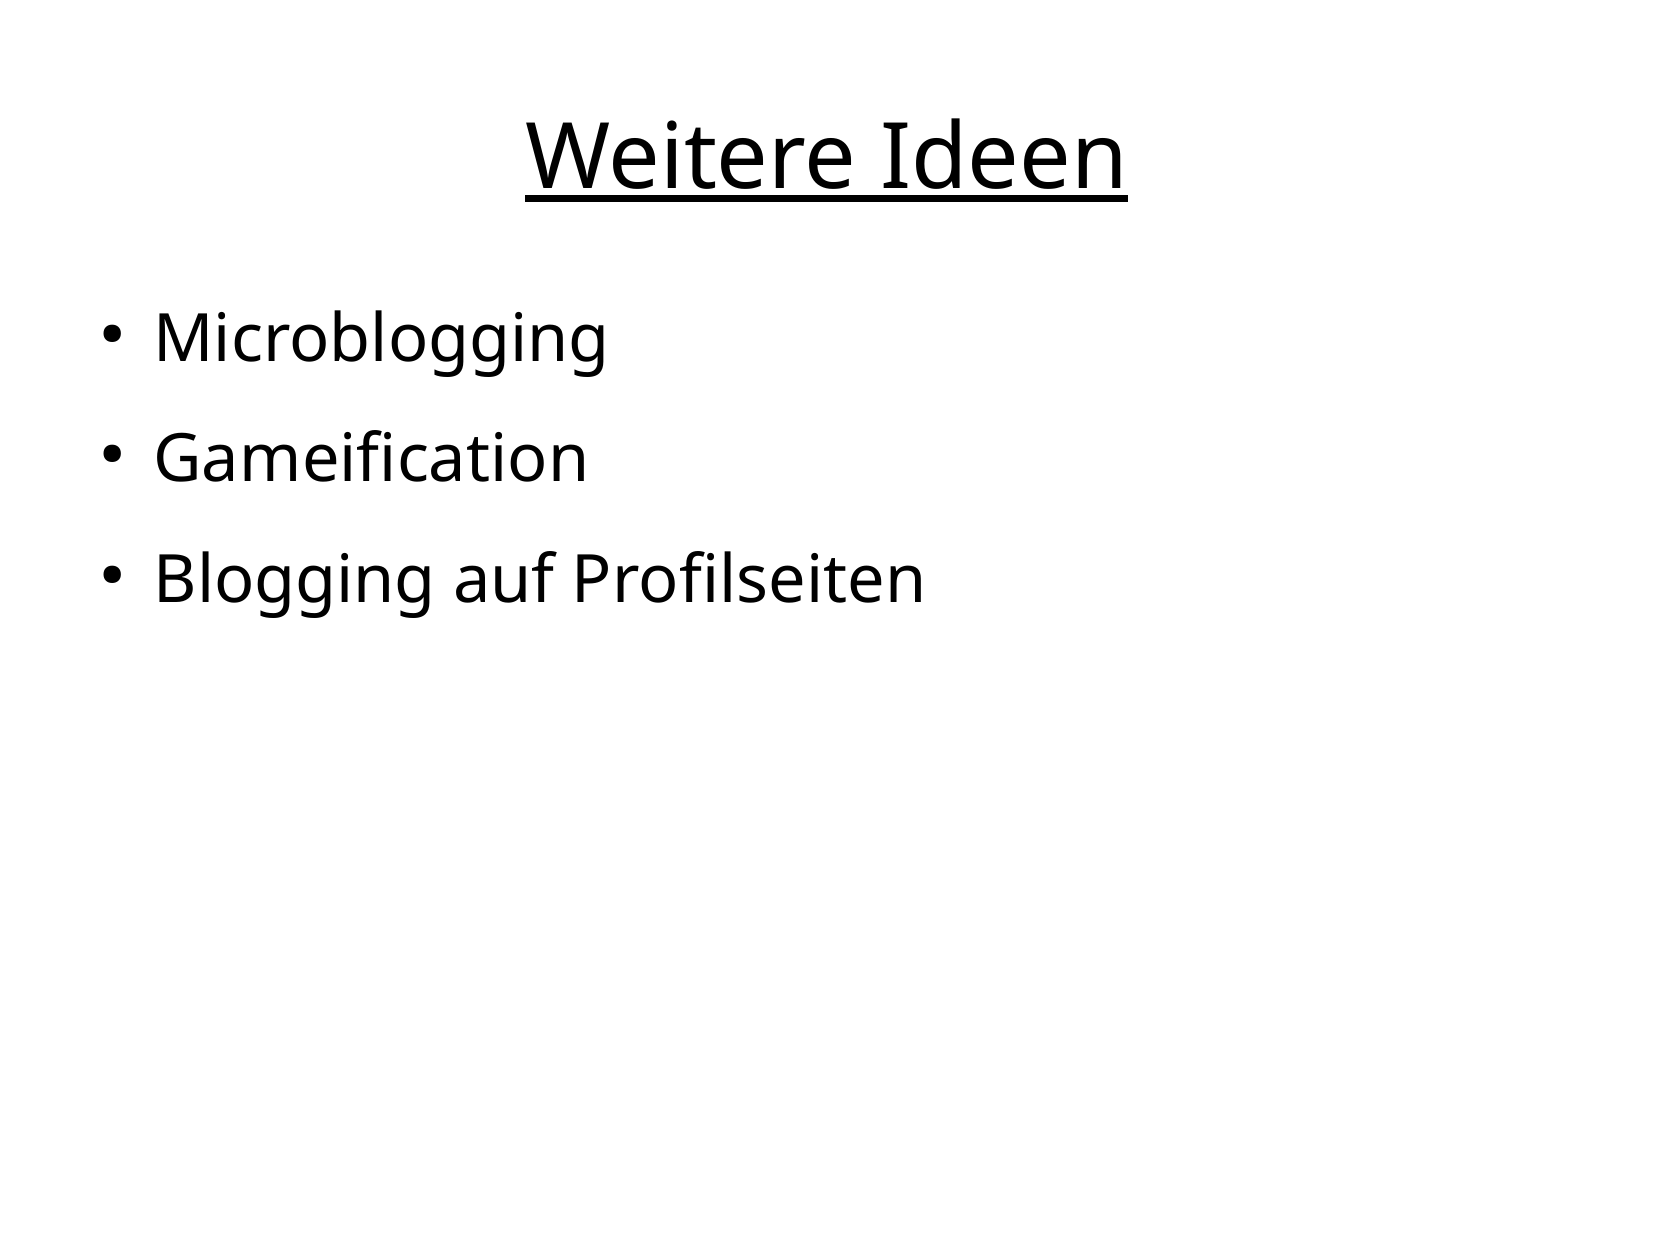

# Weitere Ideen
Microblogging
Gameification
Blogging auf Profilseiten